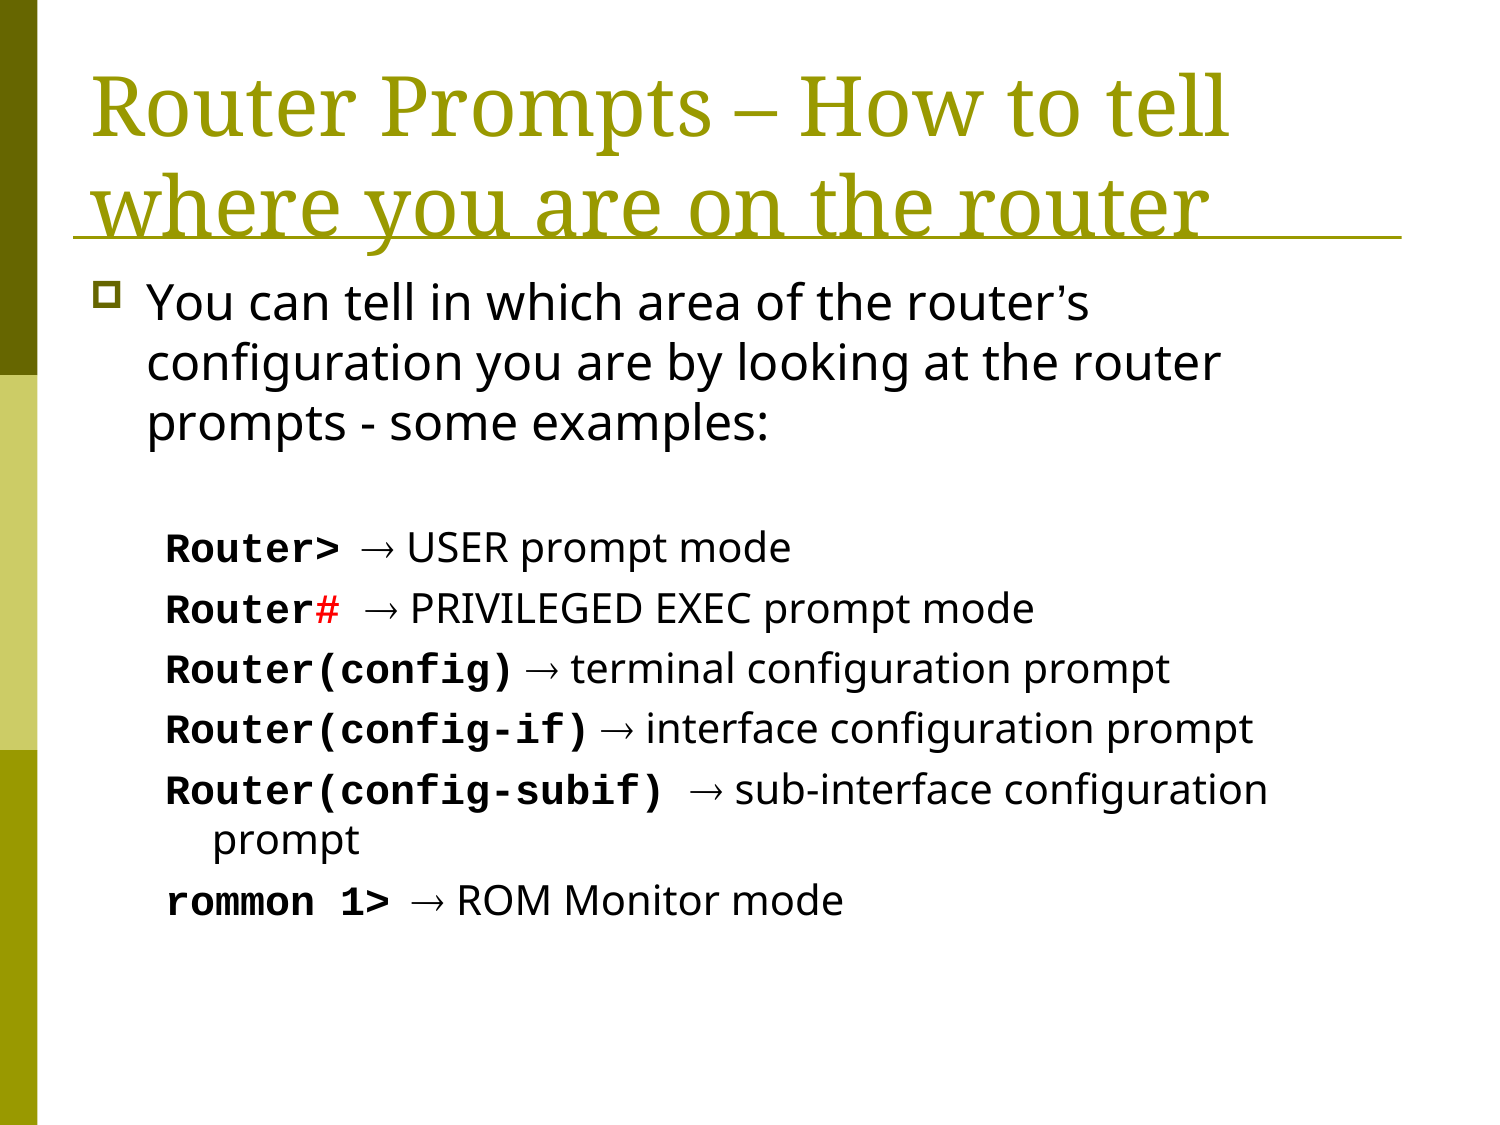

# Router Prompts – How to tell where you are on the router
You can tell in which area of the router’s configuration you are by looking at the router prompts - some examples:
Router>  USER prompt mode
Router#  PRIVILEGED EXEC prompt mode
Router(config)  terminal configuration prompt
Router(config-if)  interface configuration prompt
Router(config-subif)  sub-interface configuration prompt
rommon 1>  ROM Monitor mode